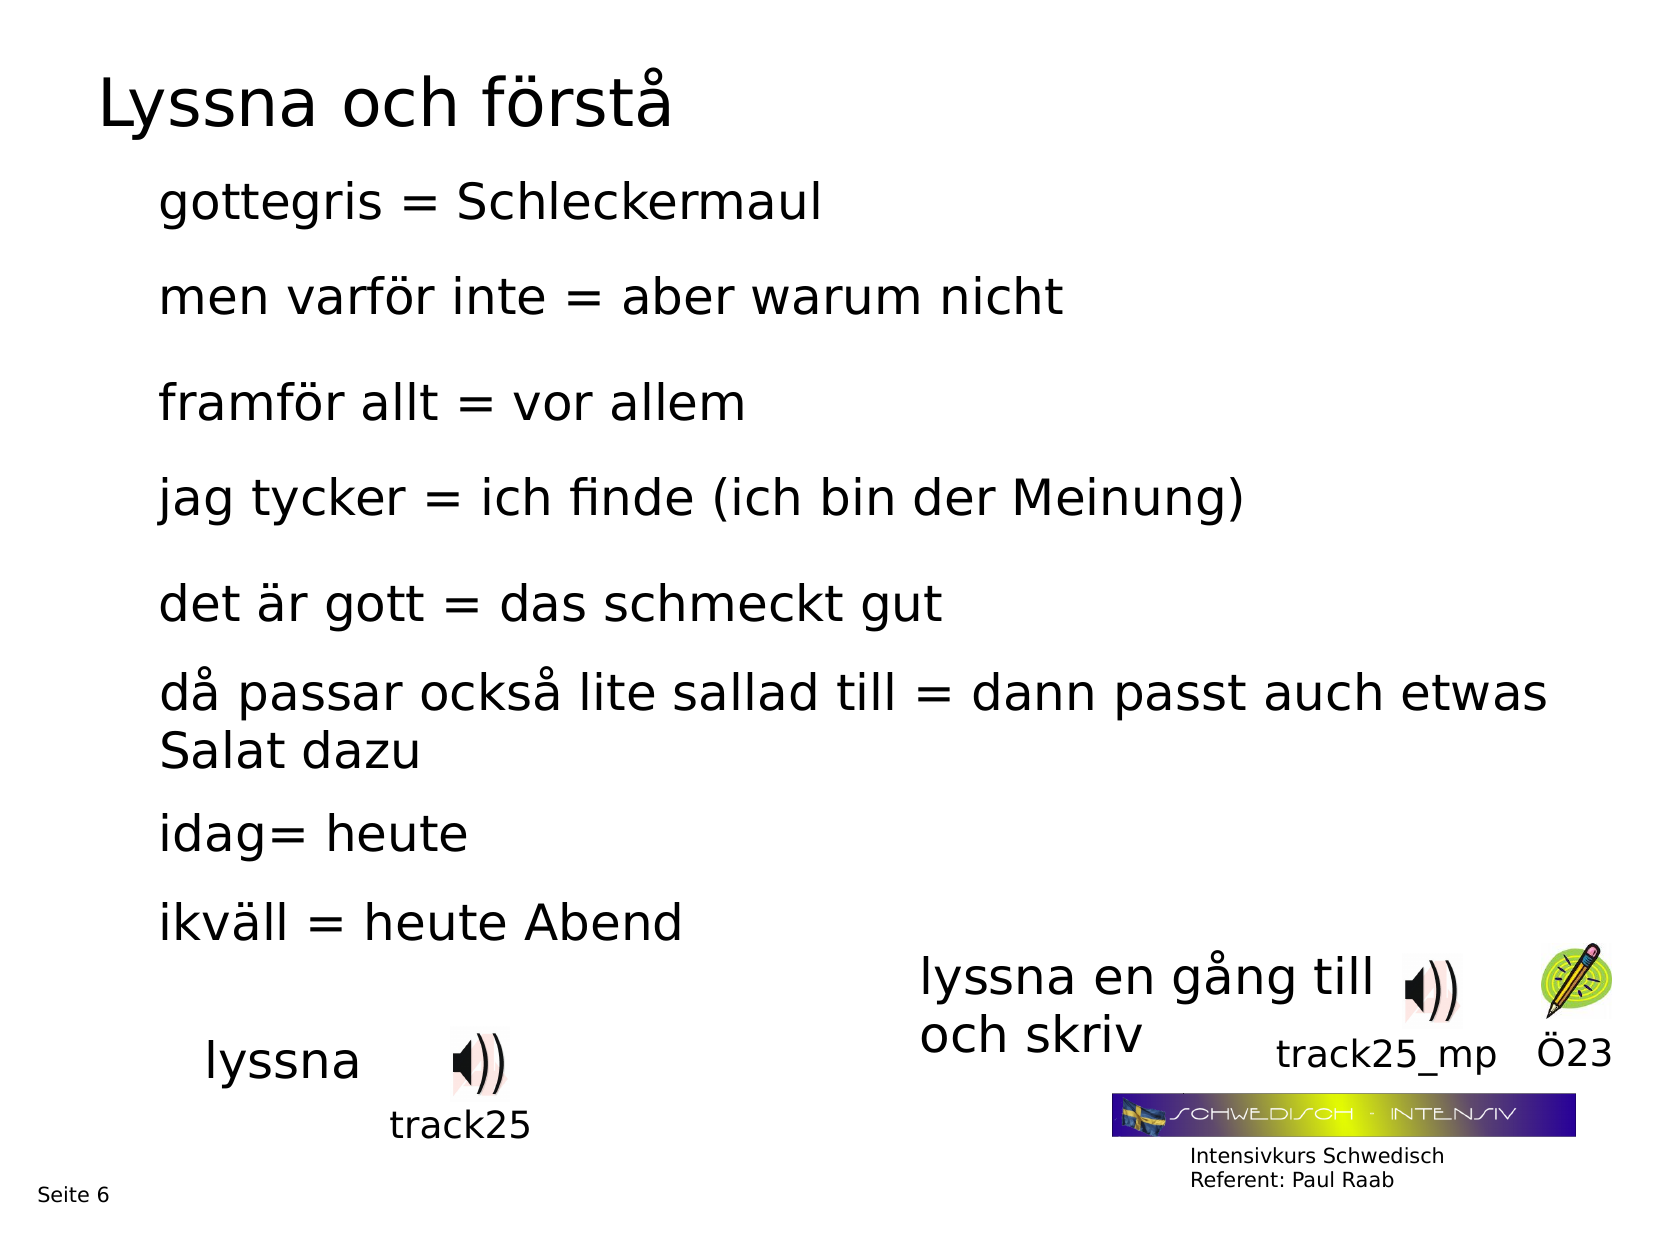

Lyssna och förstå
gottegris = Schleckermaul
men varför inte = aber warum nicht
framför allt = vor allem
jag tycker = ich finde (ich bin der Meinung)
det är gott = das schmeckt gut
då passar också lite sallad till = dann passt auch etwas Salat dazu
idag= heute
ikväll = heute Abend
lyssna en gång till
och skriv
Ö23
lyssna
track25_mp
track25